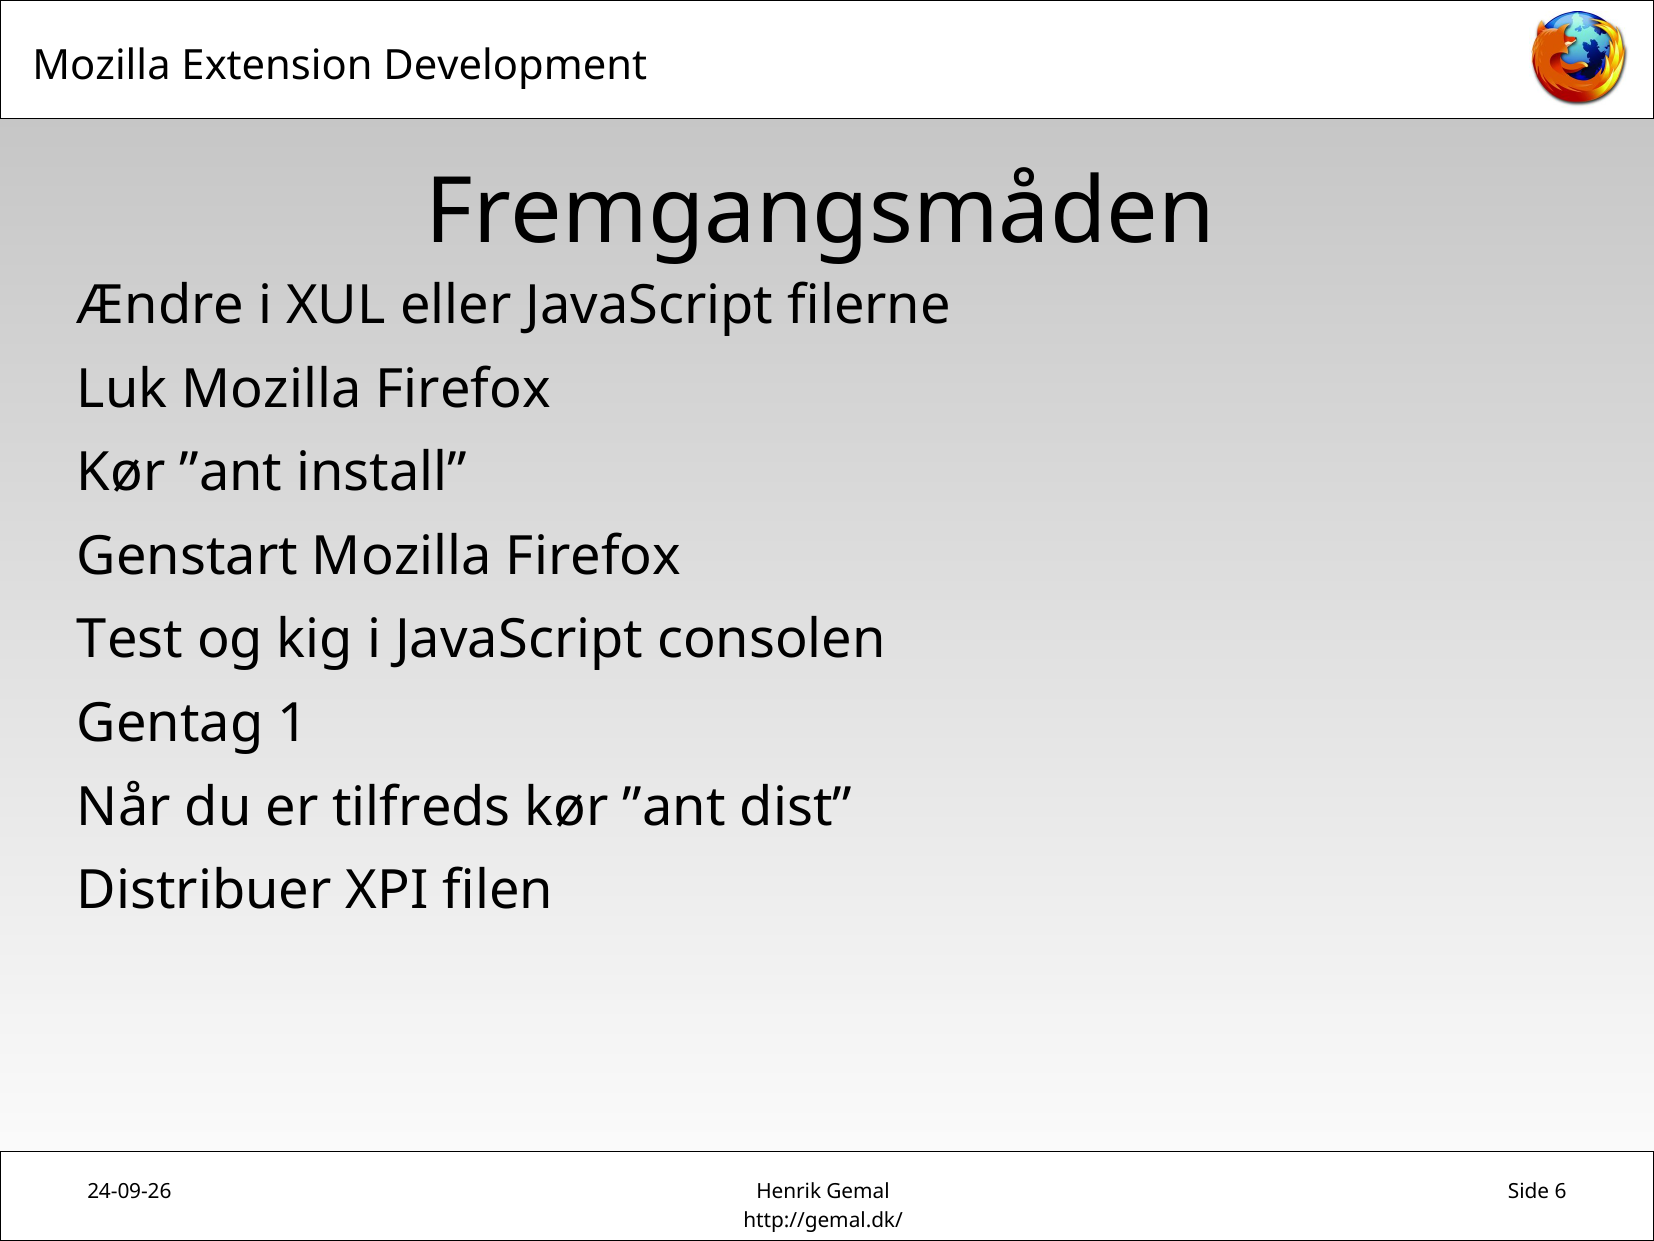

# Fremgangsmåden
Ændre i XUL eller JavaScript filerne
Luk Mozilla Firefox
Kør ”ant install”
Genstart Mozilla Firefox
Test og kig i JavaScript consolen
Gentag 1
Når du er tilfreds kør ”ant dist”
Distribuer XPI filen
6